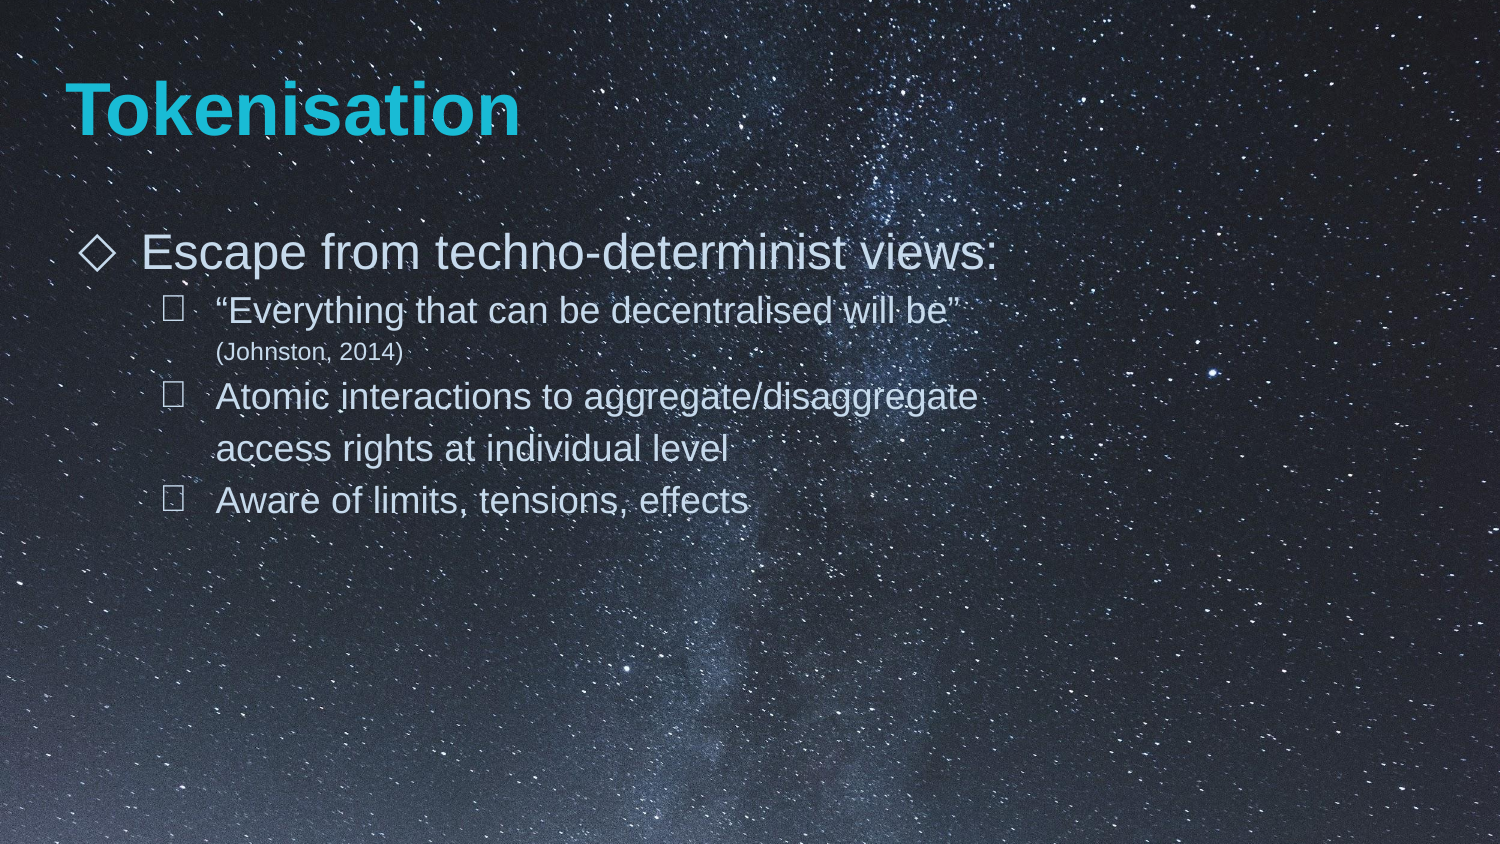

# Tokenisation
Escape from techno-determinist views:
“Everything that can be decentralised will be” (Johnston, 2014)
Atomic interactions to aggregate/disaggregate access rights at individual level
Aware of limits, tensions, effects